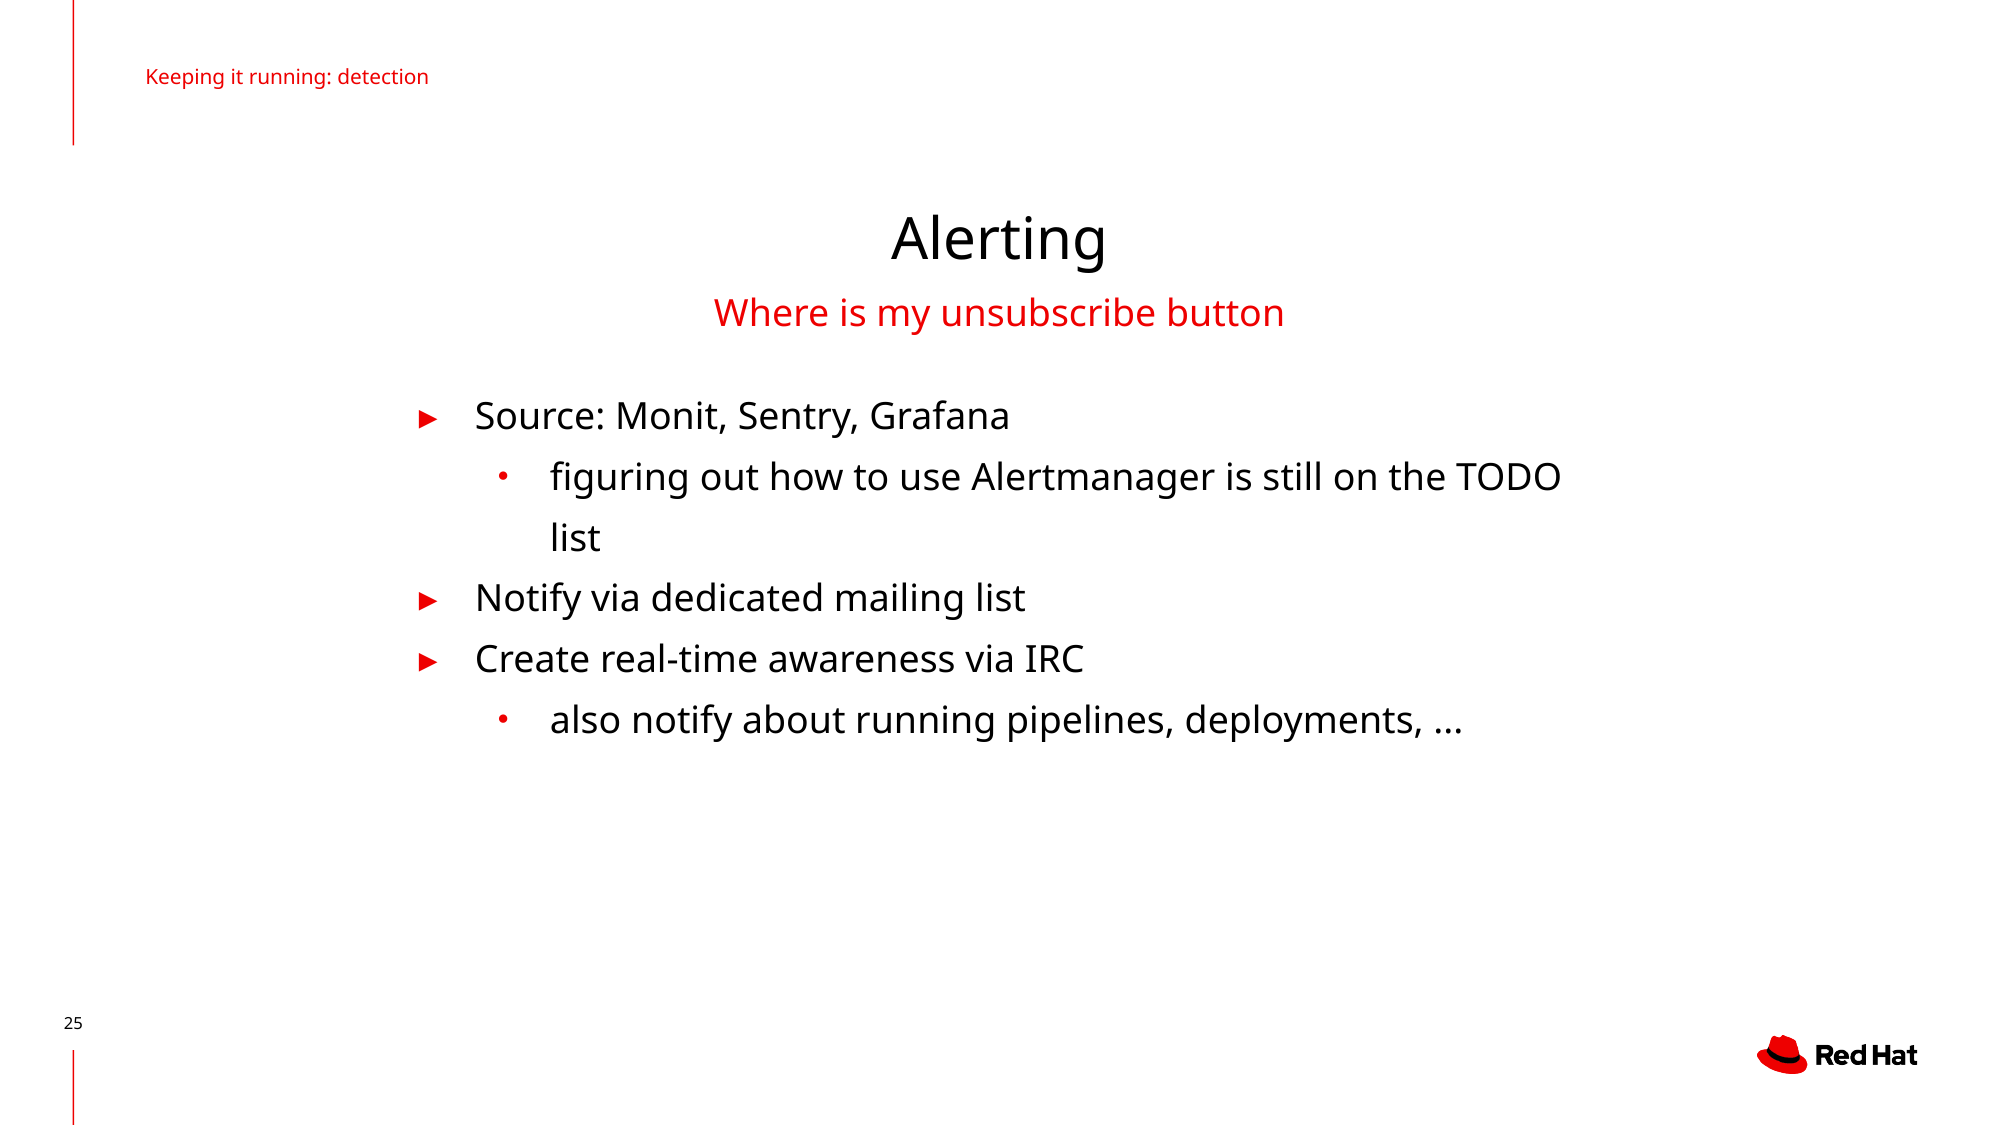

# Keeping it running: detection
Alerting
Where is my unsubscribe button
Source: Monit, Sentry, Grafana
figuring out how to use Alertmanager is still on the TODO list
Notify via dedicated mailing list
Create real-time awareness via IRC
also notify about running pipelines, deployments, ...